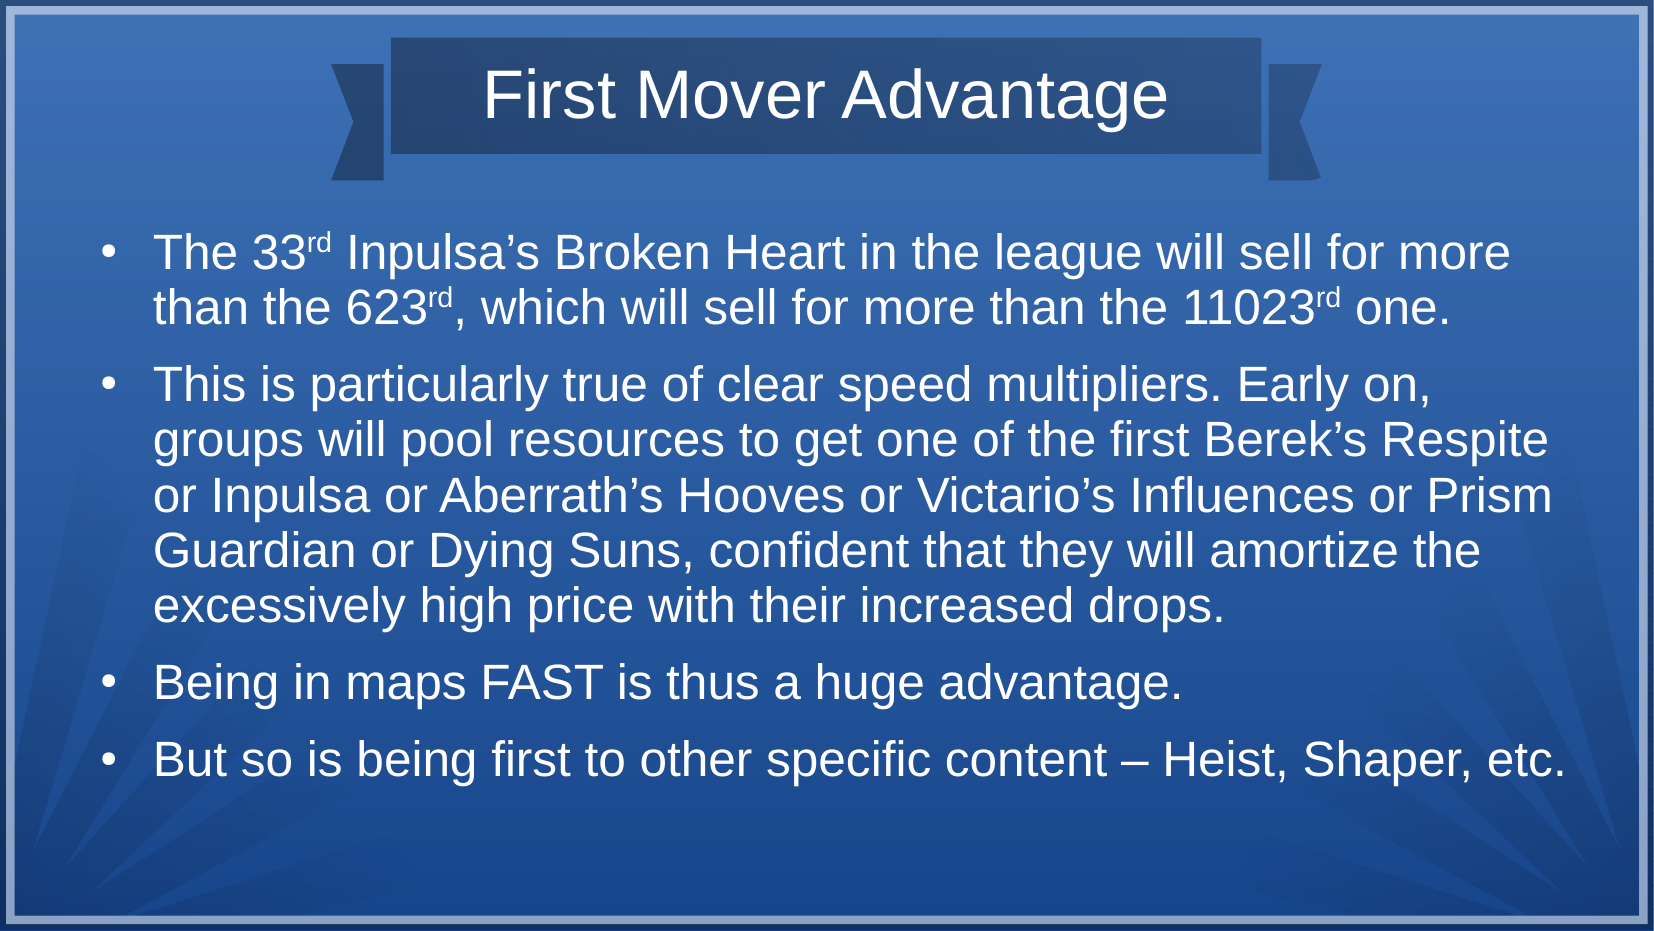

# First Mover Advantage
The 33rd Inpulsa’s Broken Heart in the league will sell for more than the 623rd, which will sell for more than the 11023rd one.
This is particularly true of clear speed multipliers. Early on, groups will pool resources to get one of the first Berek’s Respite or Inpulsa or Aberrath’s Hooves or Victario’s Influences or Prism Guardian or Dying Suns, confident that they will amortize the excessively high price with their increased drops.
Being in maps FAST is thus a huge advantage.
But so is being first to other specific content – Heist, Shaper, etc.